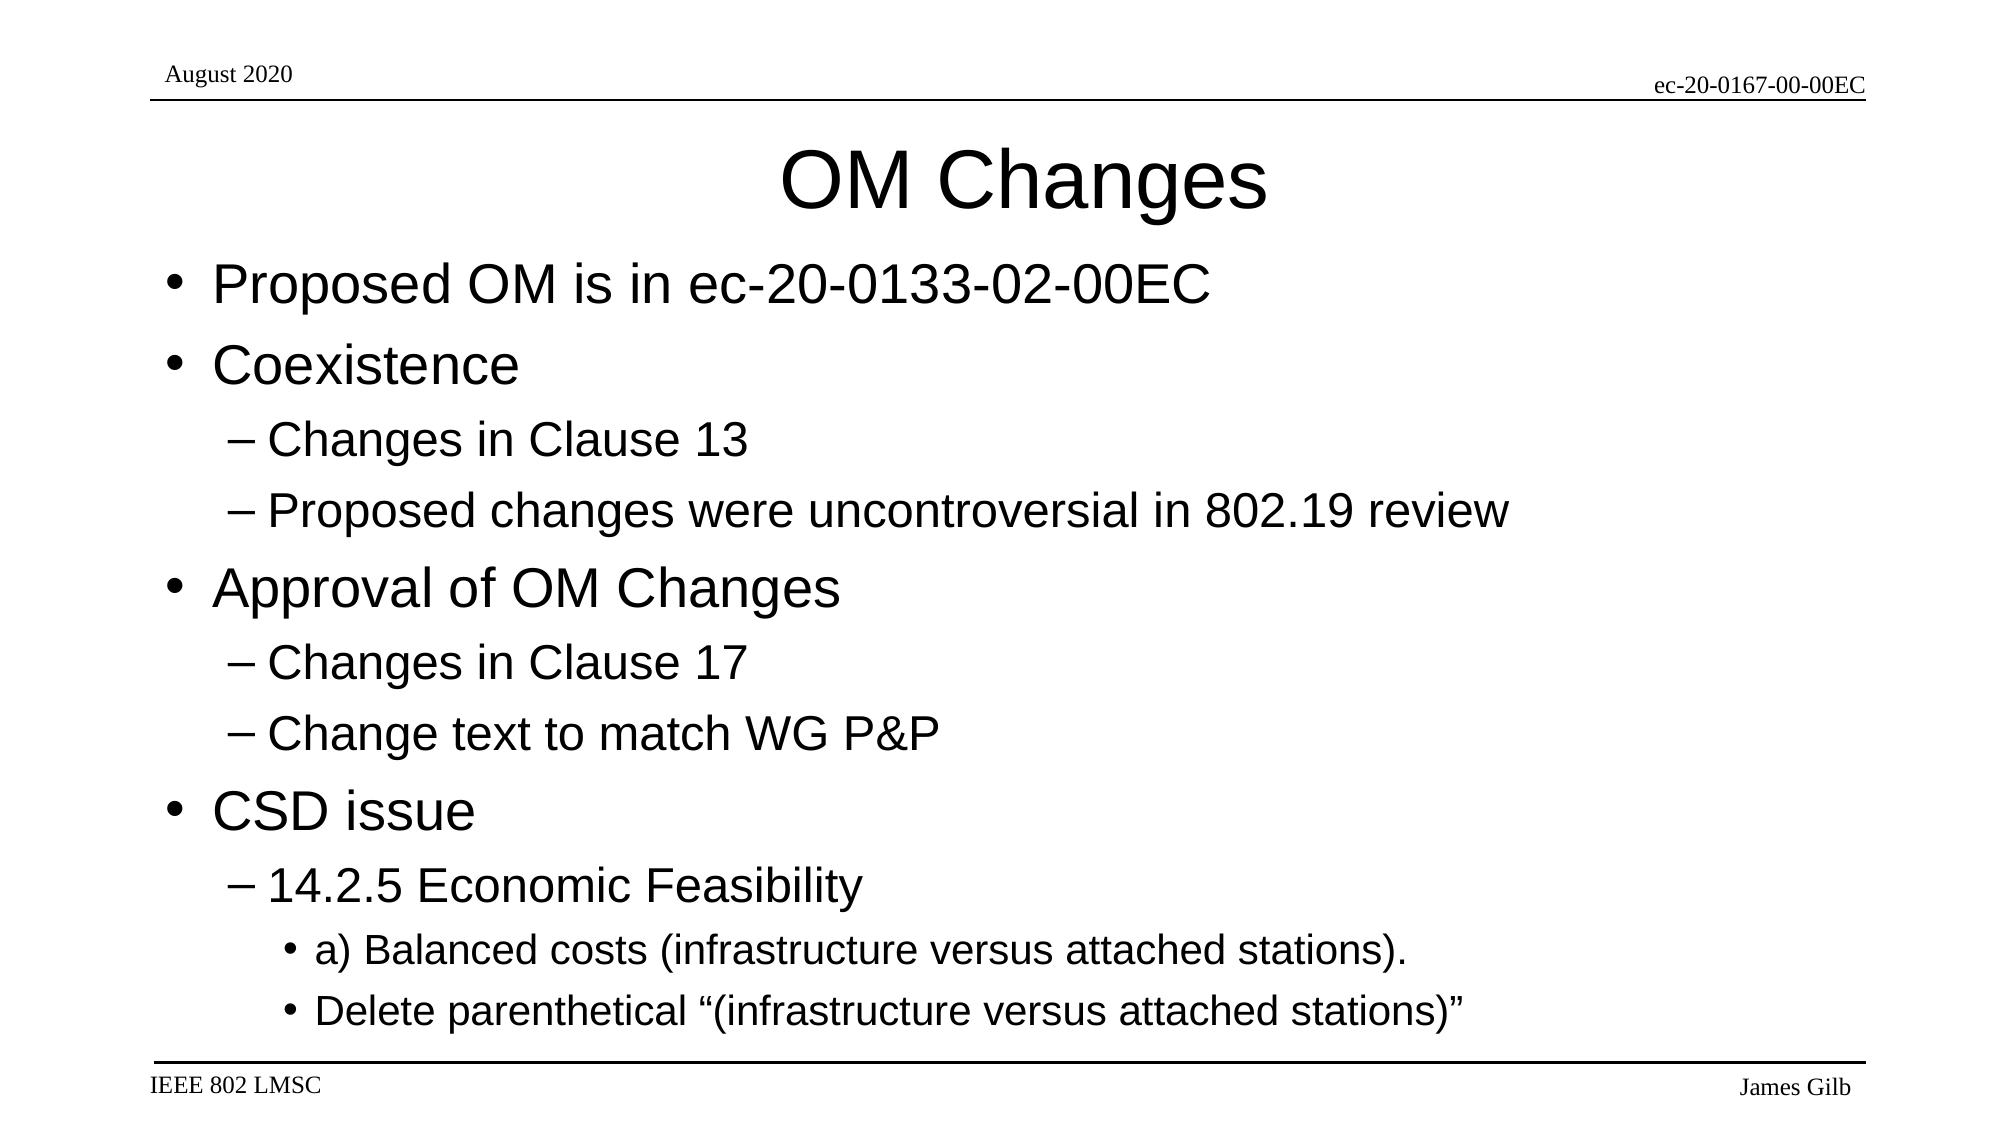

# OM Changes
Proposed OM is in ec-20-0133-02-00EC
Coexistence
Changes in Clause 13
Proposed changes were uncontroversial in 802.19 review
Approval of OM Changes
Changes in Clause 17
Change text to match WG P&P
CSD issue
14.2.5 Economic Feasibility
a) Balanced costs (infrastructure versus attached stations).
Delete parenthetical “(infrastructure versus attached stations)”